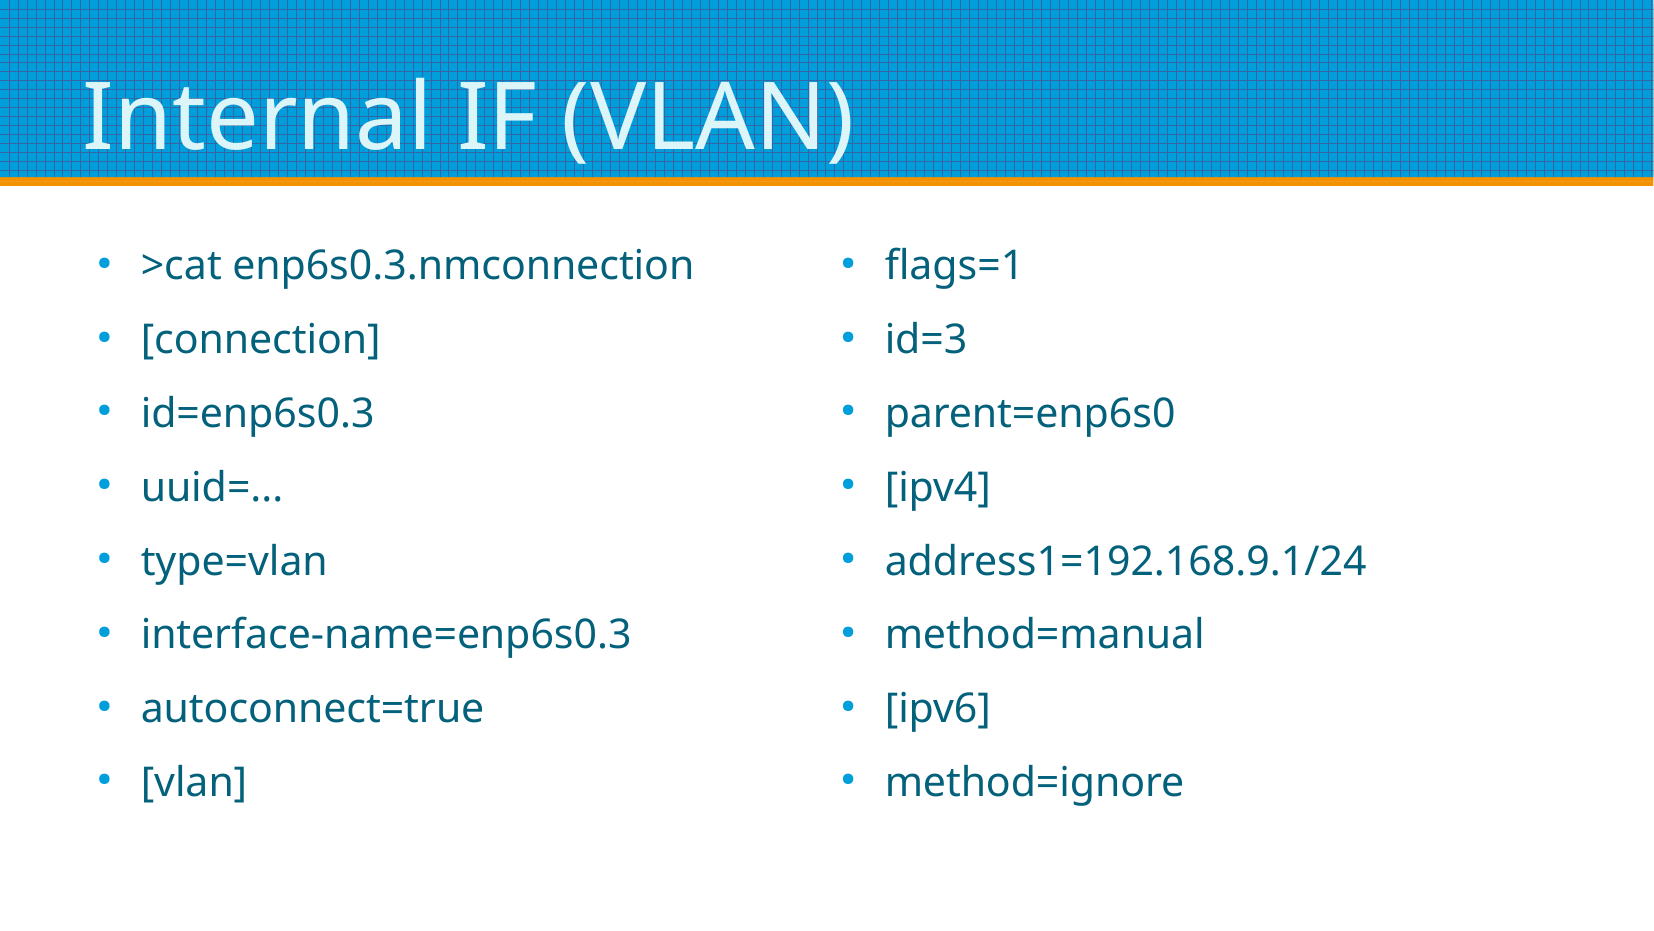

# Internal IF (VLAN)
>cat enp6s0.3.nmconnection
[connection]
id=enp6s0.3
uuid=...
type=vlan
interface-name=enp6s0.3
autoconnect=true
[vlan]
flags=1
id=3
parent=enp6s0
[ipv4]
address1=192.168.9.1/24
method=manual
[ipv6]
method=ignore